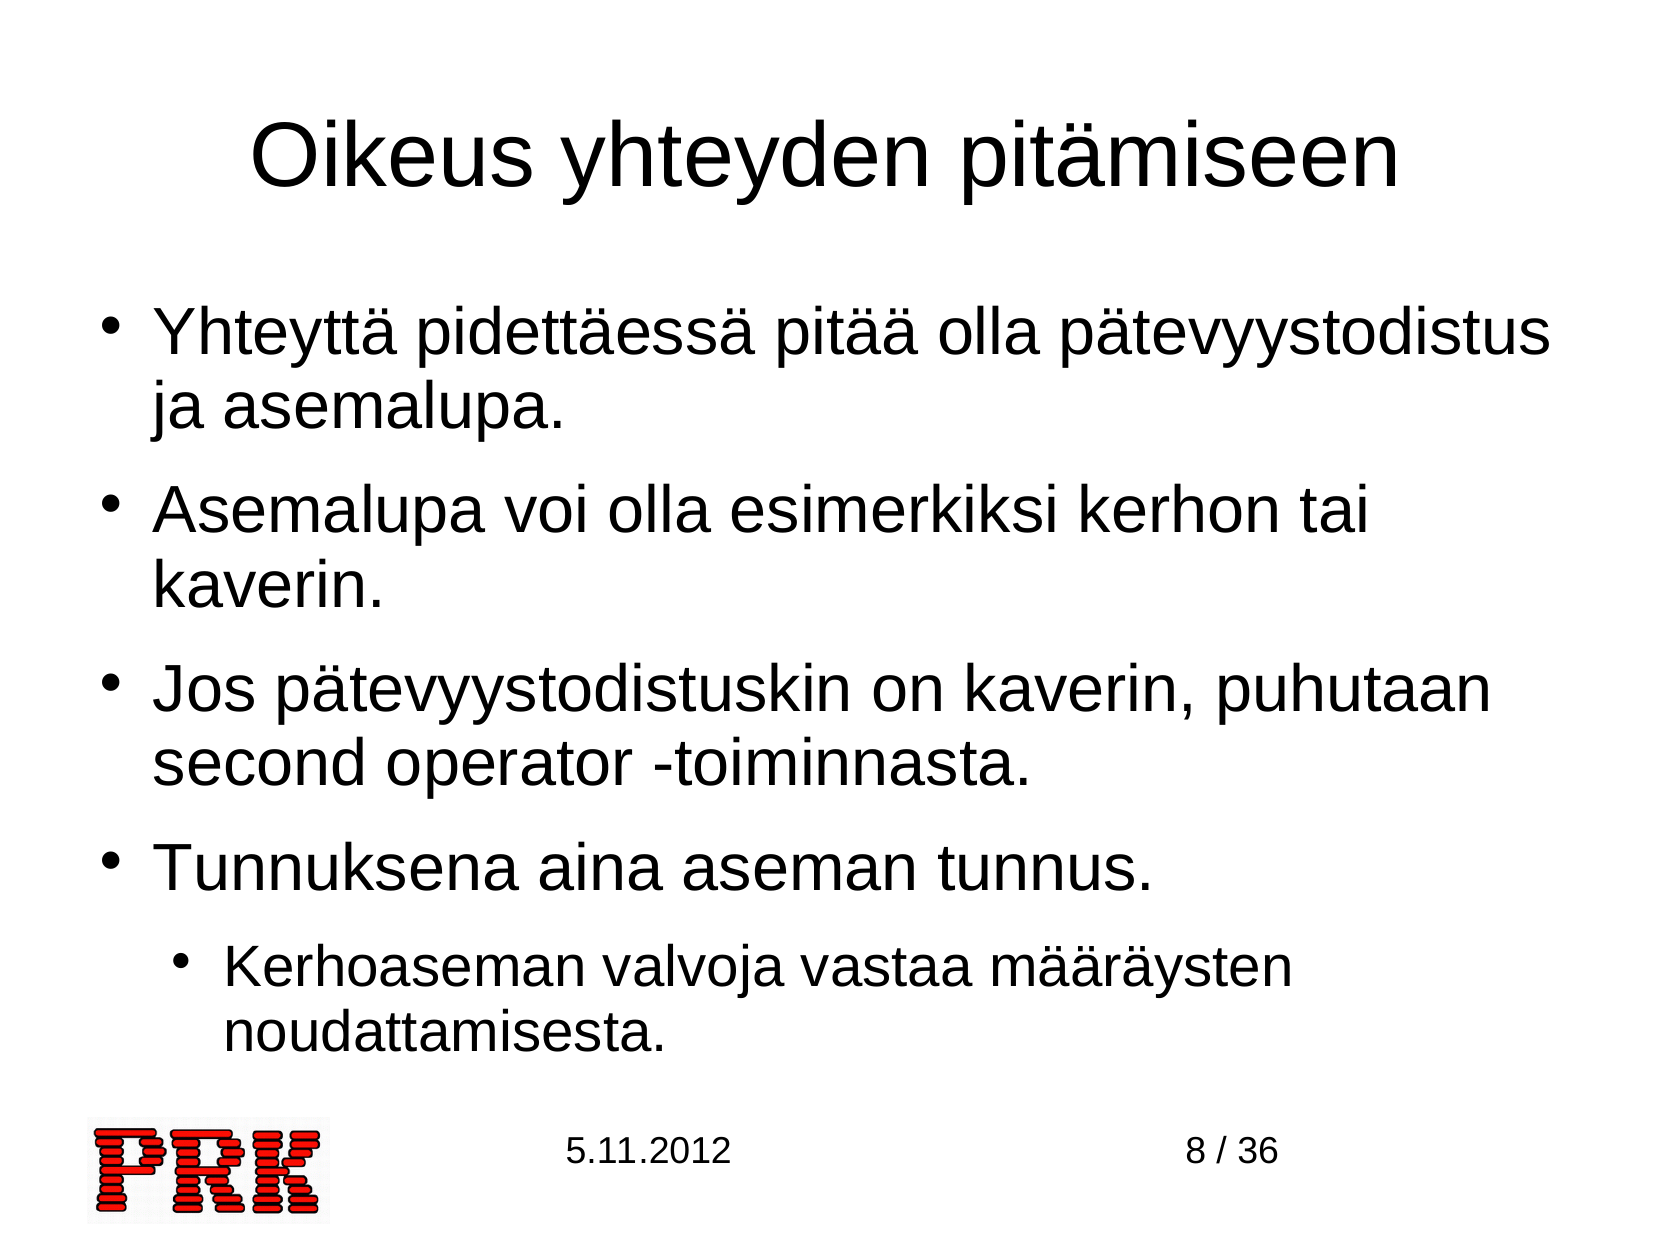

# Oikeus yhteyden pitämiseen
Yhteyttä pidettäessä pitää olla pätevyystodistus ja asemalupa.
Asemalupa voi olla esimerkiksi kerhon tai kaverin.
Jos pätevyystodistuskin on kaverin, puhutaan second operator -toiminnasta.
Tunnuksena aina aseman tunnus.
Kerhoaseman valvoja vastaa määräysten noudattamisesta.
8